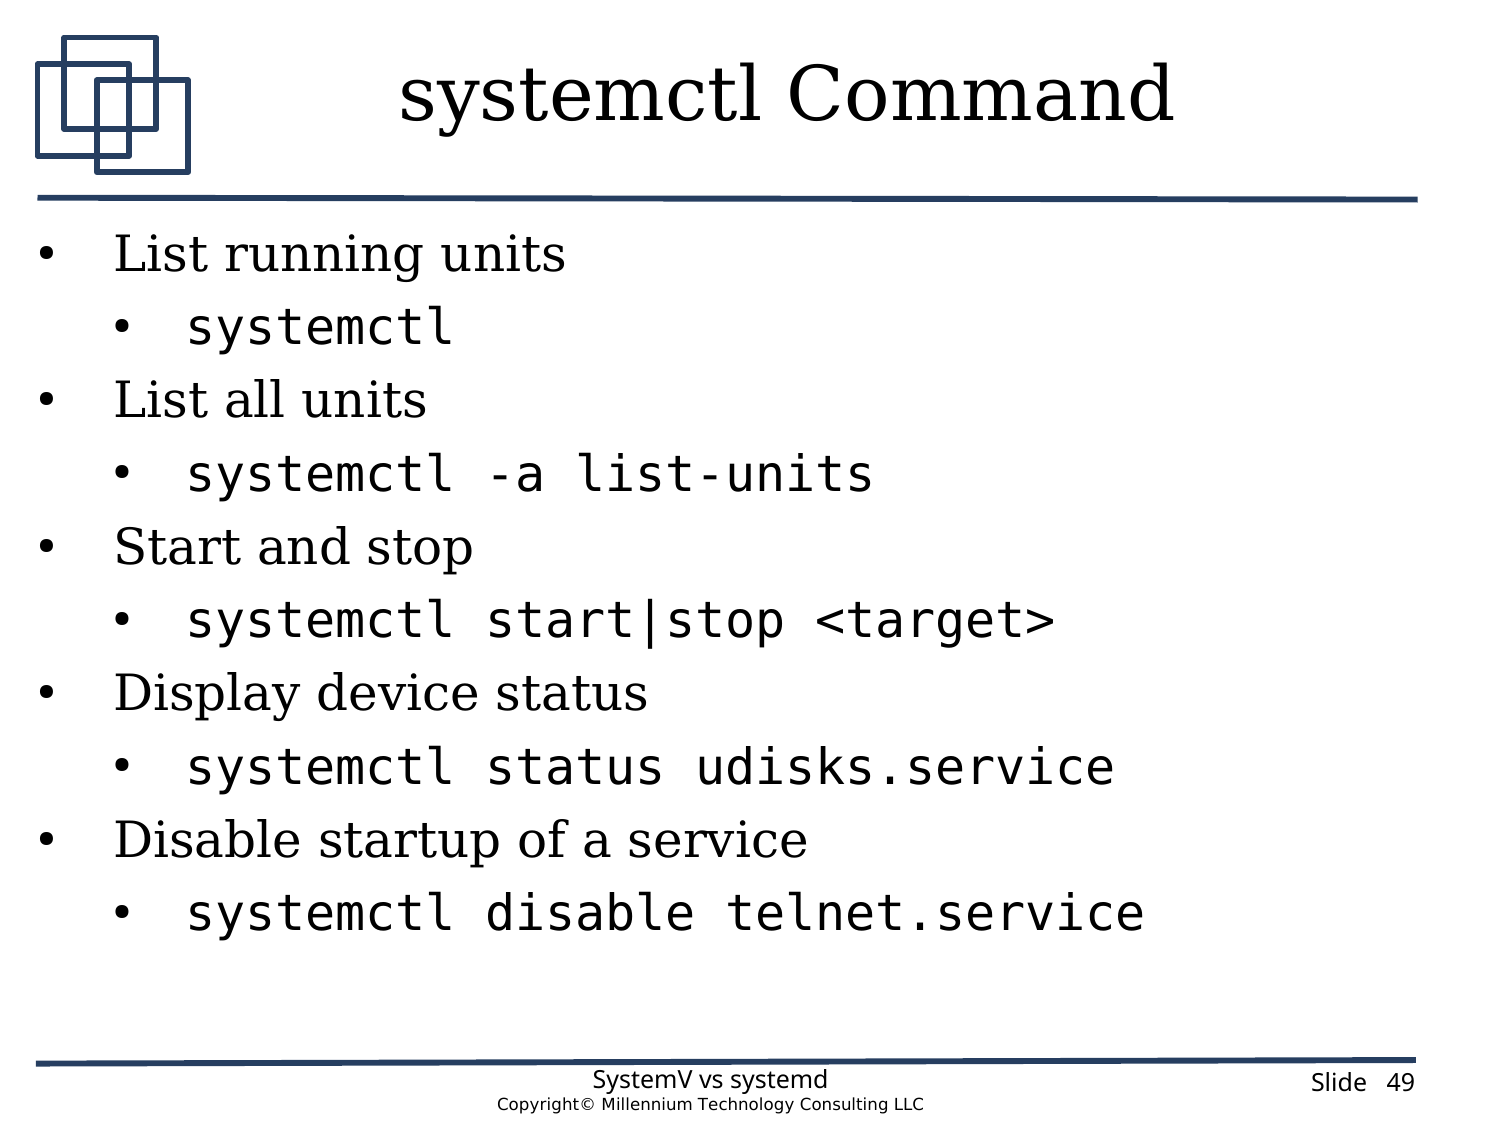

# systemctl Command
List running units
systemctl
List all units
systemctl -a list-units
Start and stop
systemctl start|stop <target>
Display device status
systemctl status udisks.service
Disable startup of a service
systemctl disable telnet.service